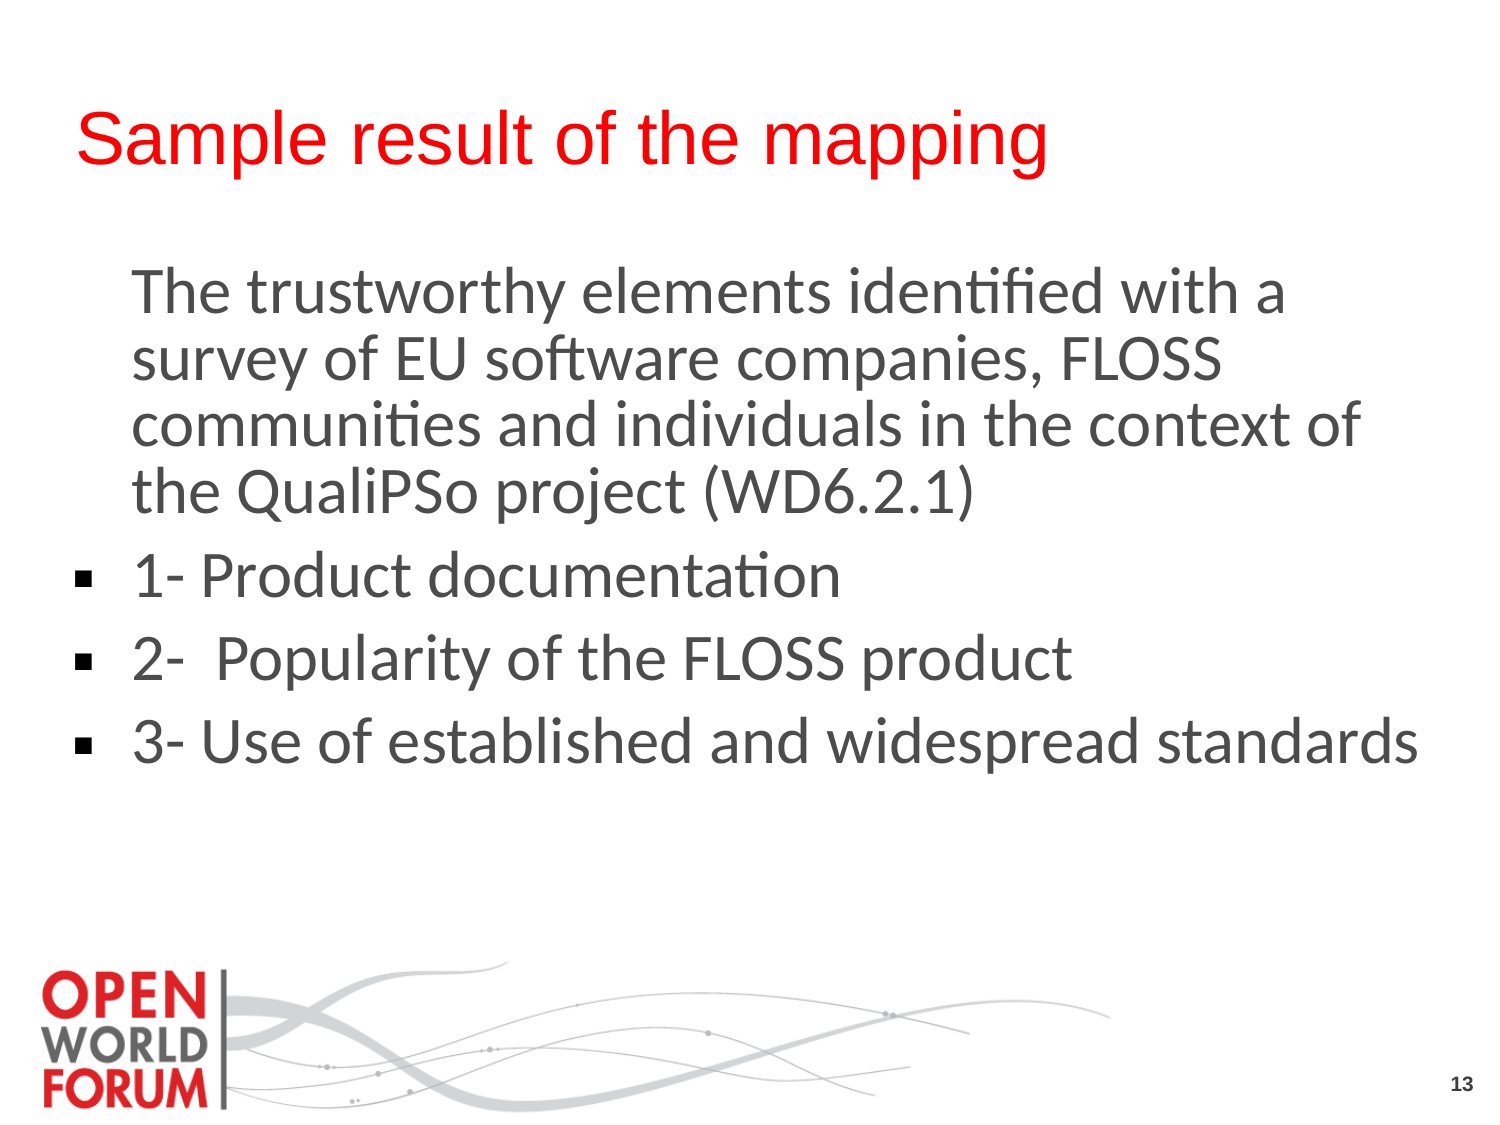

# Sample result of the mapping
The trustworthy elements identified with a survey of EU software companies, FLOSS communities and individuals in the context of the QualiPSo project (WD6.2.1)
1- Product documentation
2- Popularity of the FLOSS product
3- Use of established and widespread standards
13